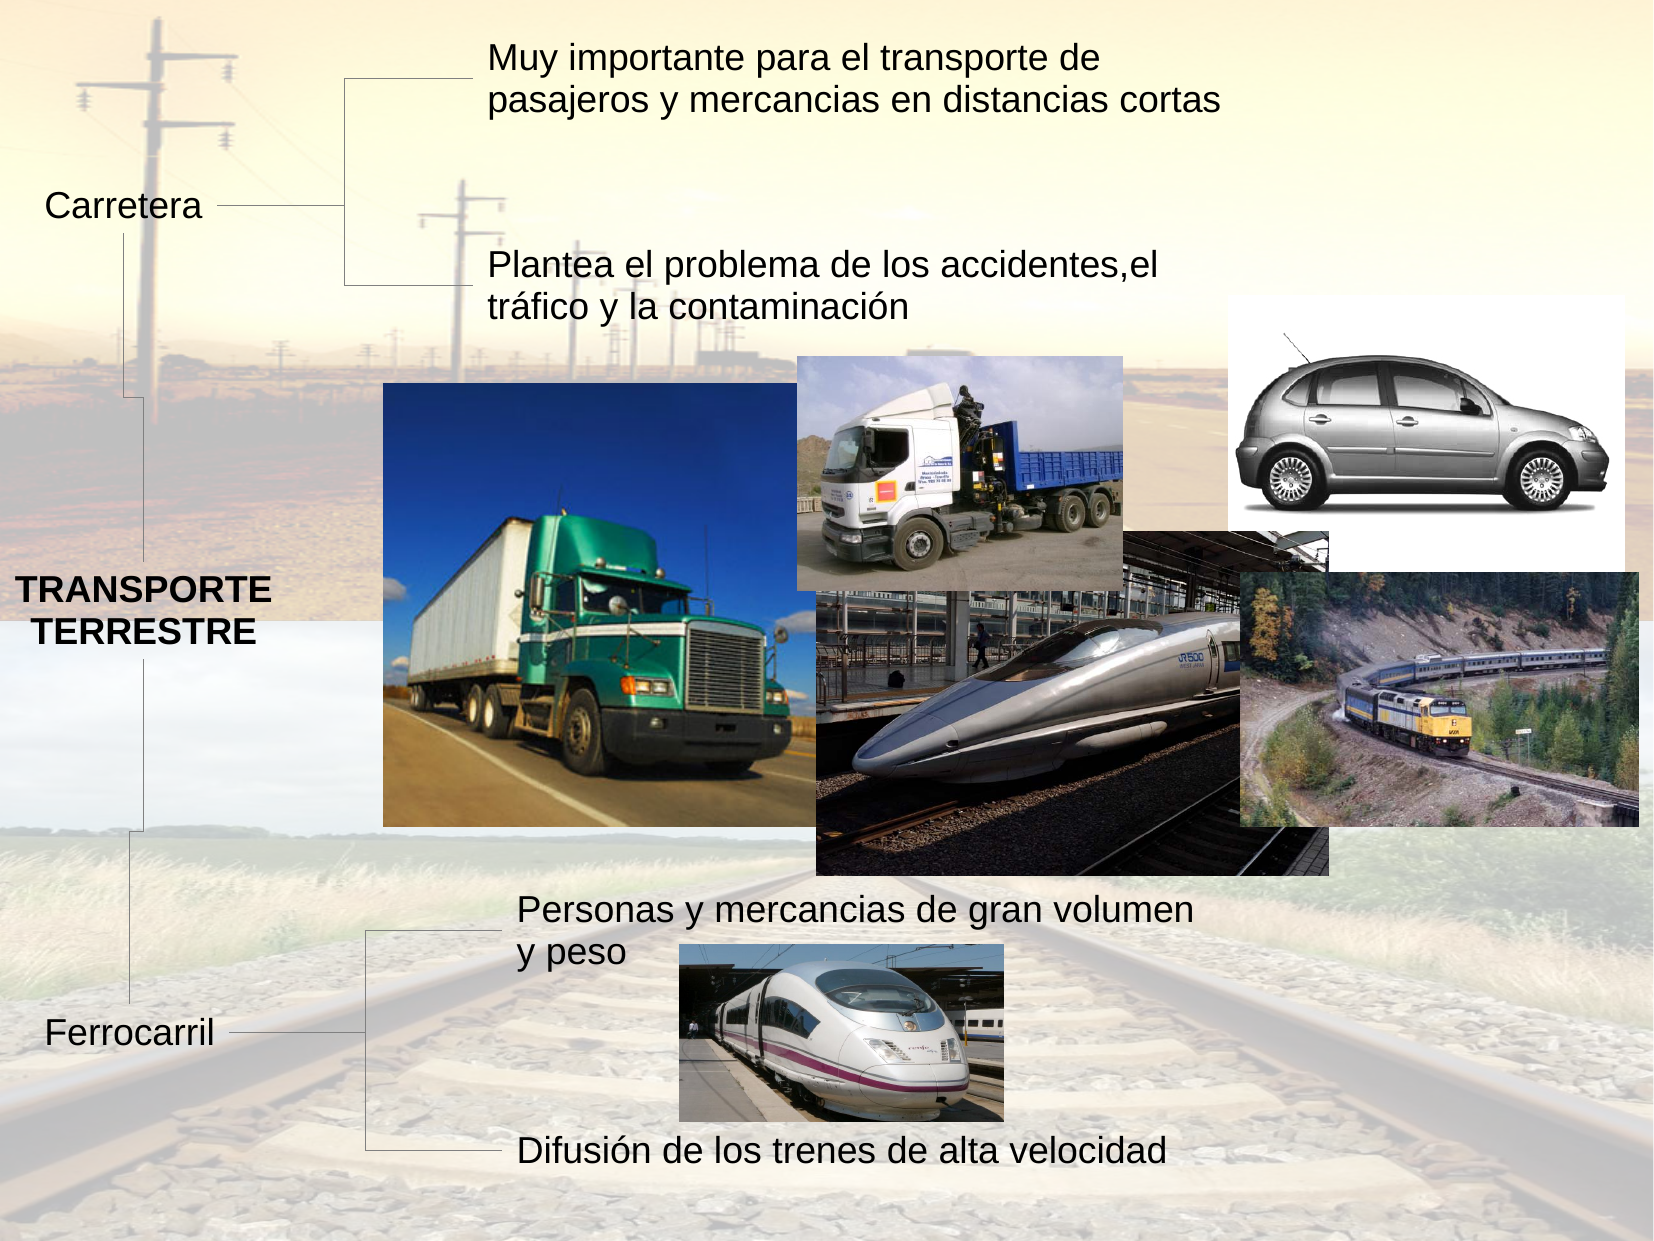

Muy importante para el transporte de
pasajeros y mercancias en distancias cortas
Carretera
Plantea el problema de los accidentes,el
tráfico y la contaminación
TRANSPORTE
TERRESTRE
Personas y mercancias de gran volumen
y peso
Ferrocarril
Difusión de los trenes de alta velocidad